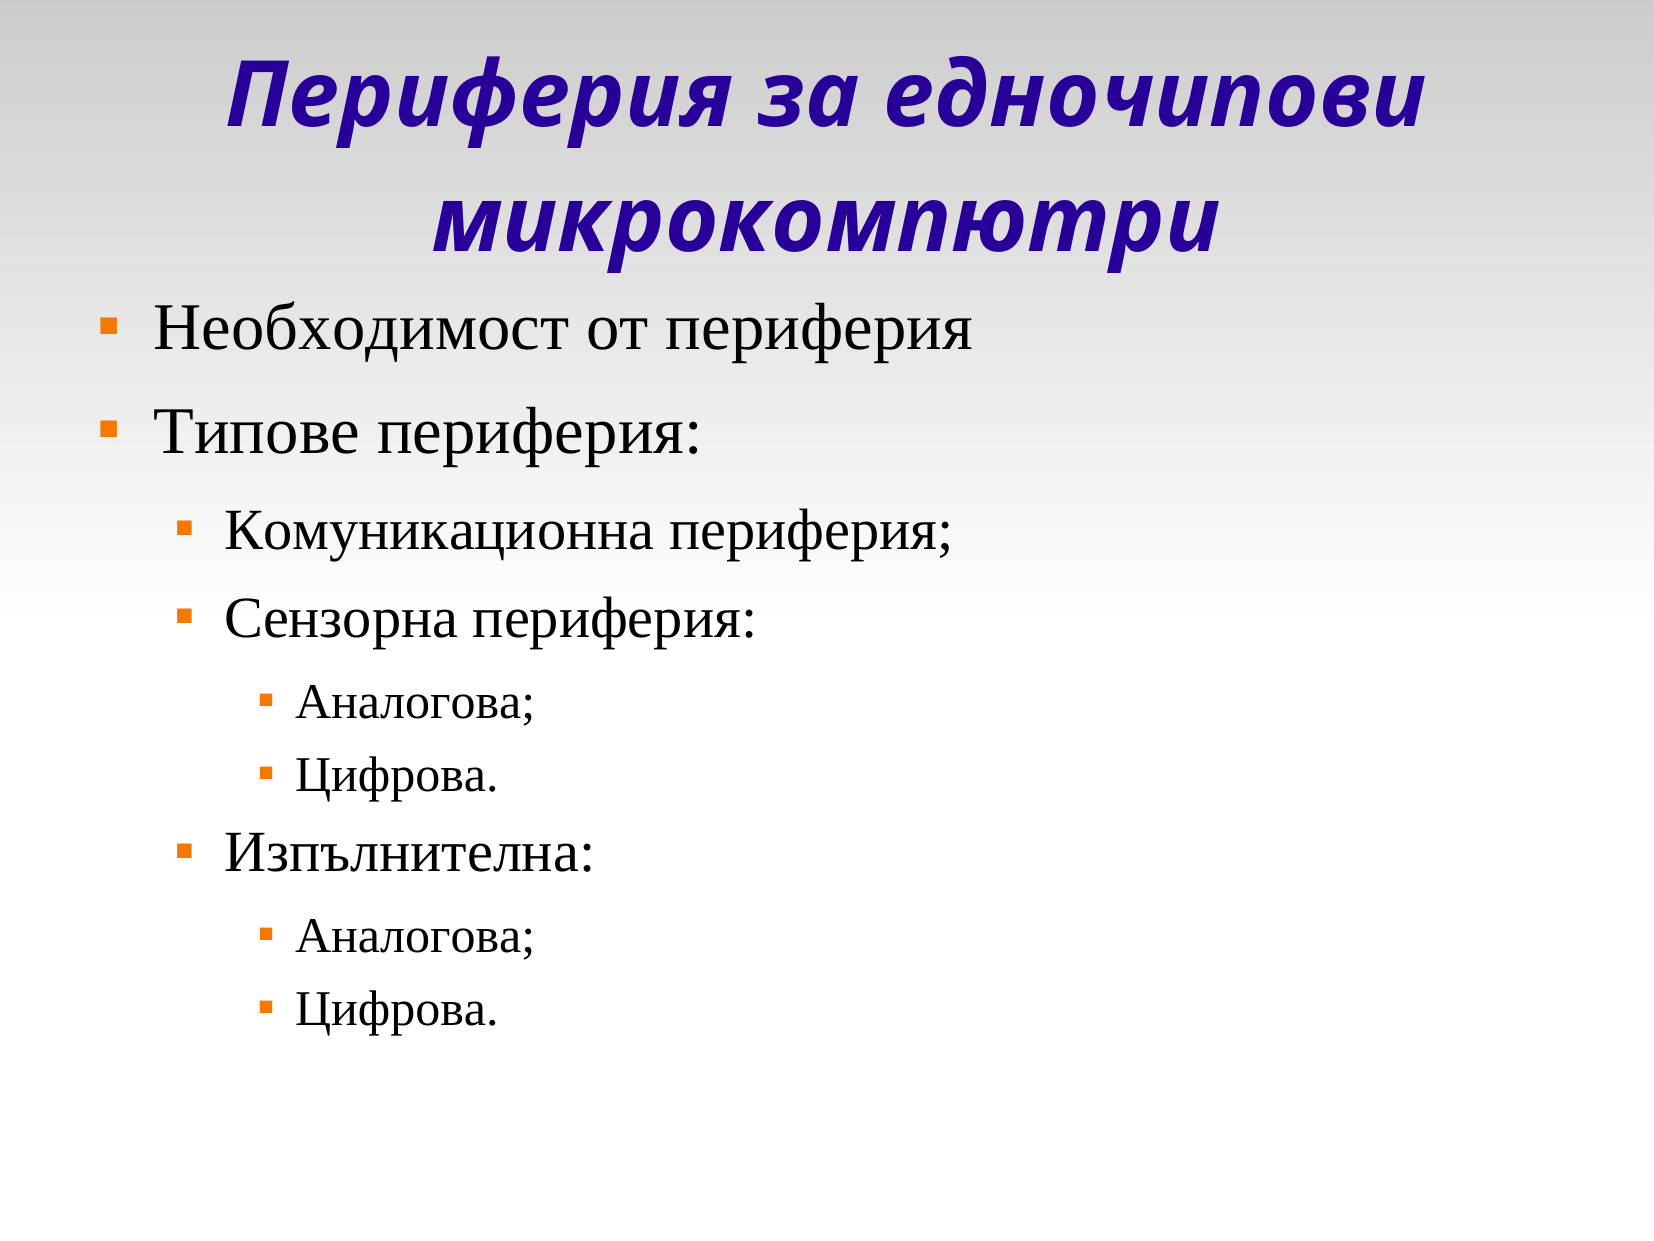

# Периферия за едночипови микрокомпютри
Необходимост от периферия
Типове периферия:
Комуникационна периферия;
Сензорна периферия:
Аналогова;
Цифрова.
Изпълнителна:
Аналогова;
Цифрова.